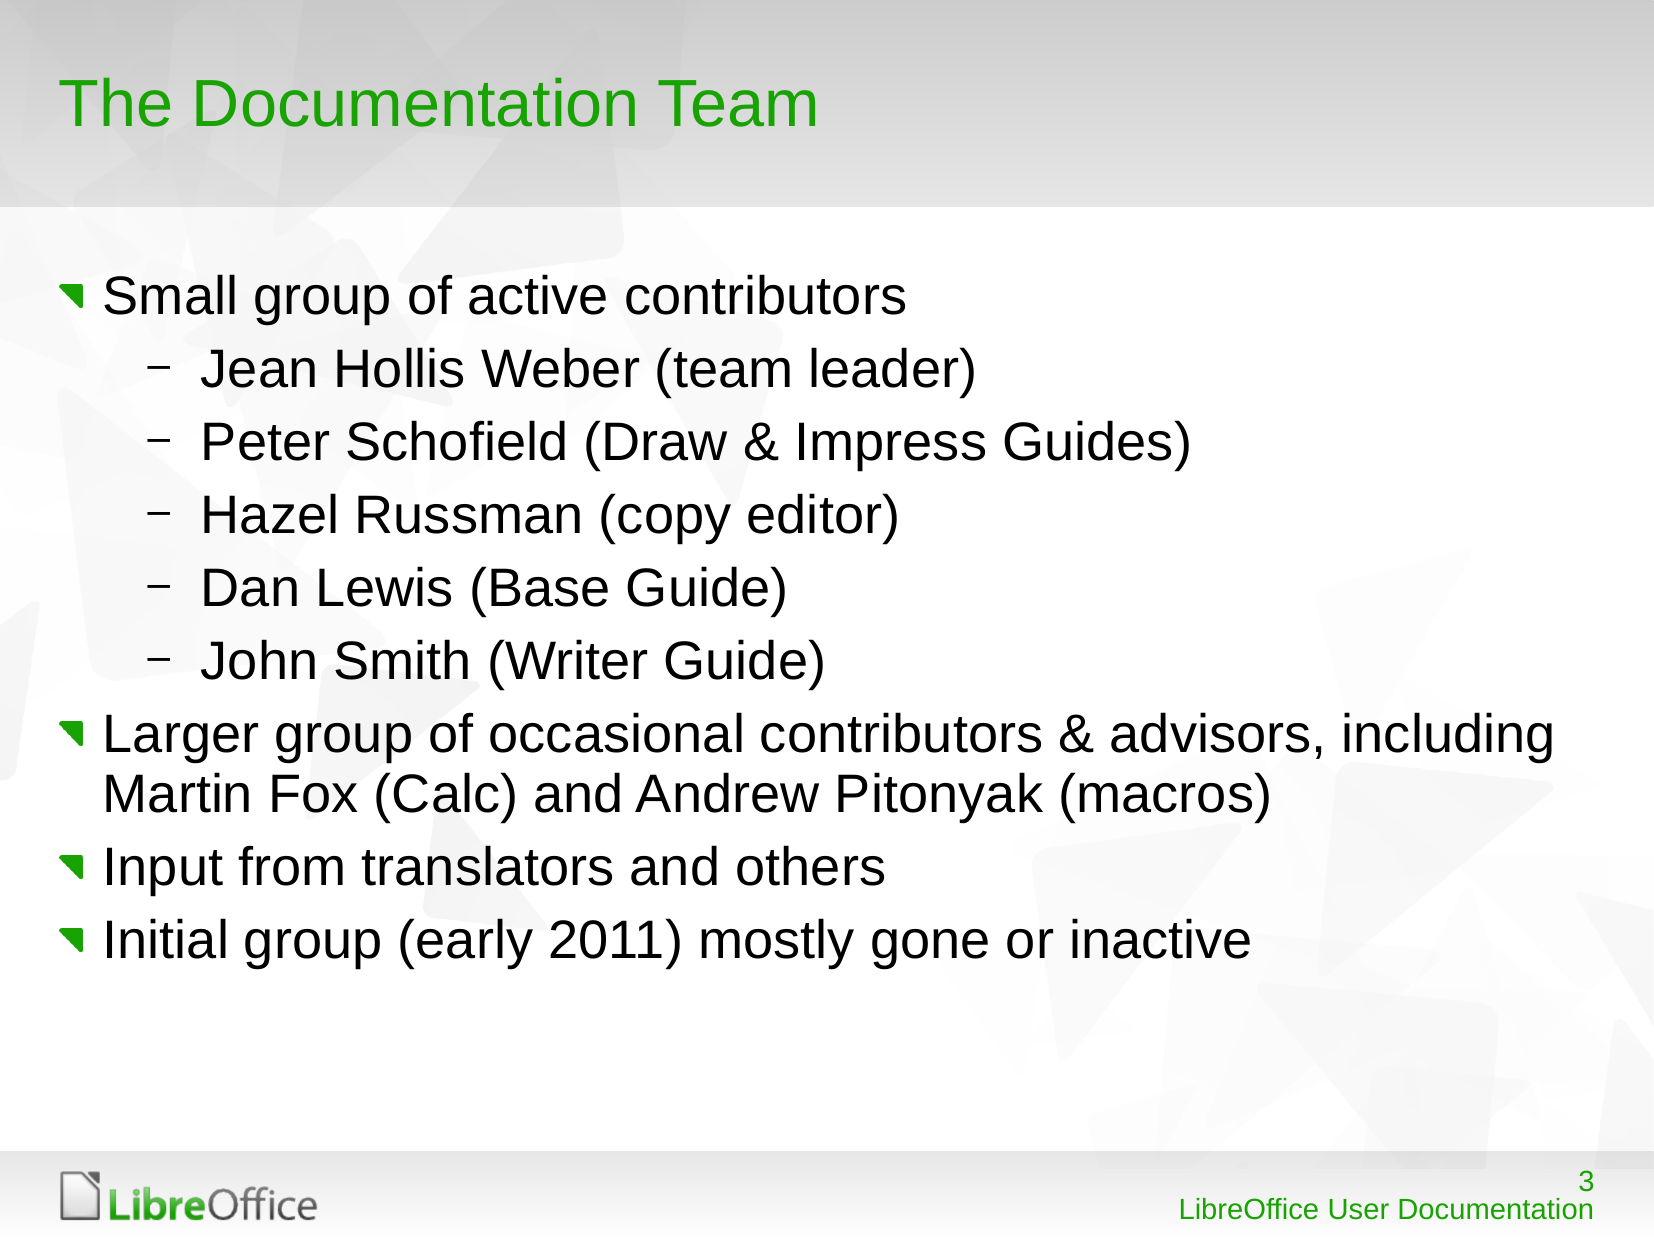

# The Documentation Team
Small group of active contributors
Jean Hollis Weber (team leader)
Peter Schofield (Draw & Impress Guides)
Hazel Russman (copy editor)
Dan Lewis (Base Guide)
John Smith (Writer Guide)
Larger group of occasional contributors & advisors, including Martin Fox (Calc) and Andrew Pitonyak (macros)
Input from translators and others
Initial group (early 2011) mostly gone or inactive
3
LibreOffice User Documentation